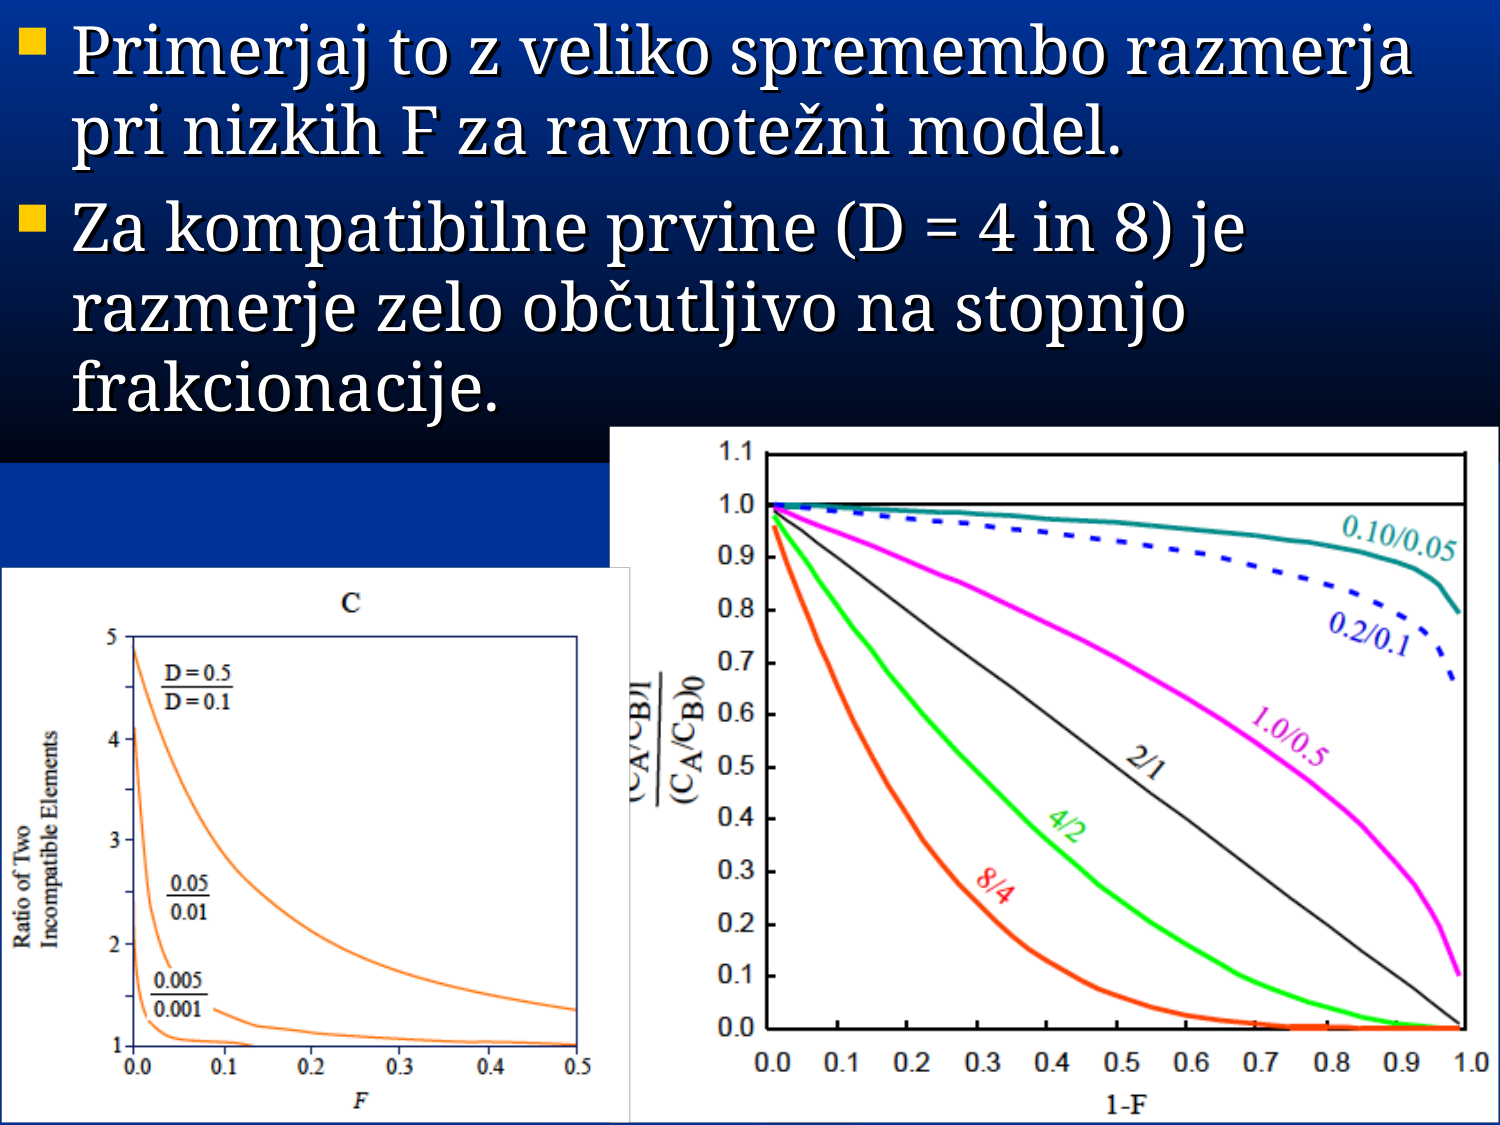

# Primerjaj to z veliko spremembo razmerja pri nizkih F za ravnotežni model.
Za kompatibilne prvine (D = 4 in 8) je razmerje zelo občutljivo na stopnjo frakcionacije.